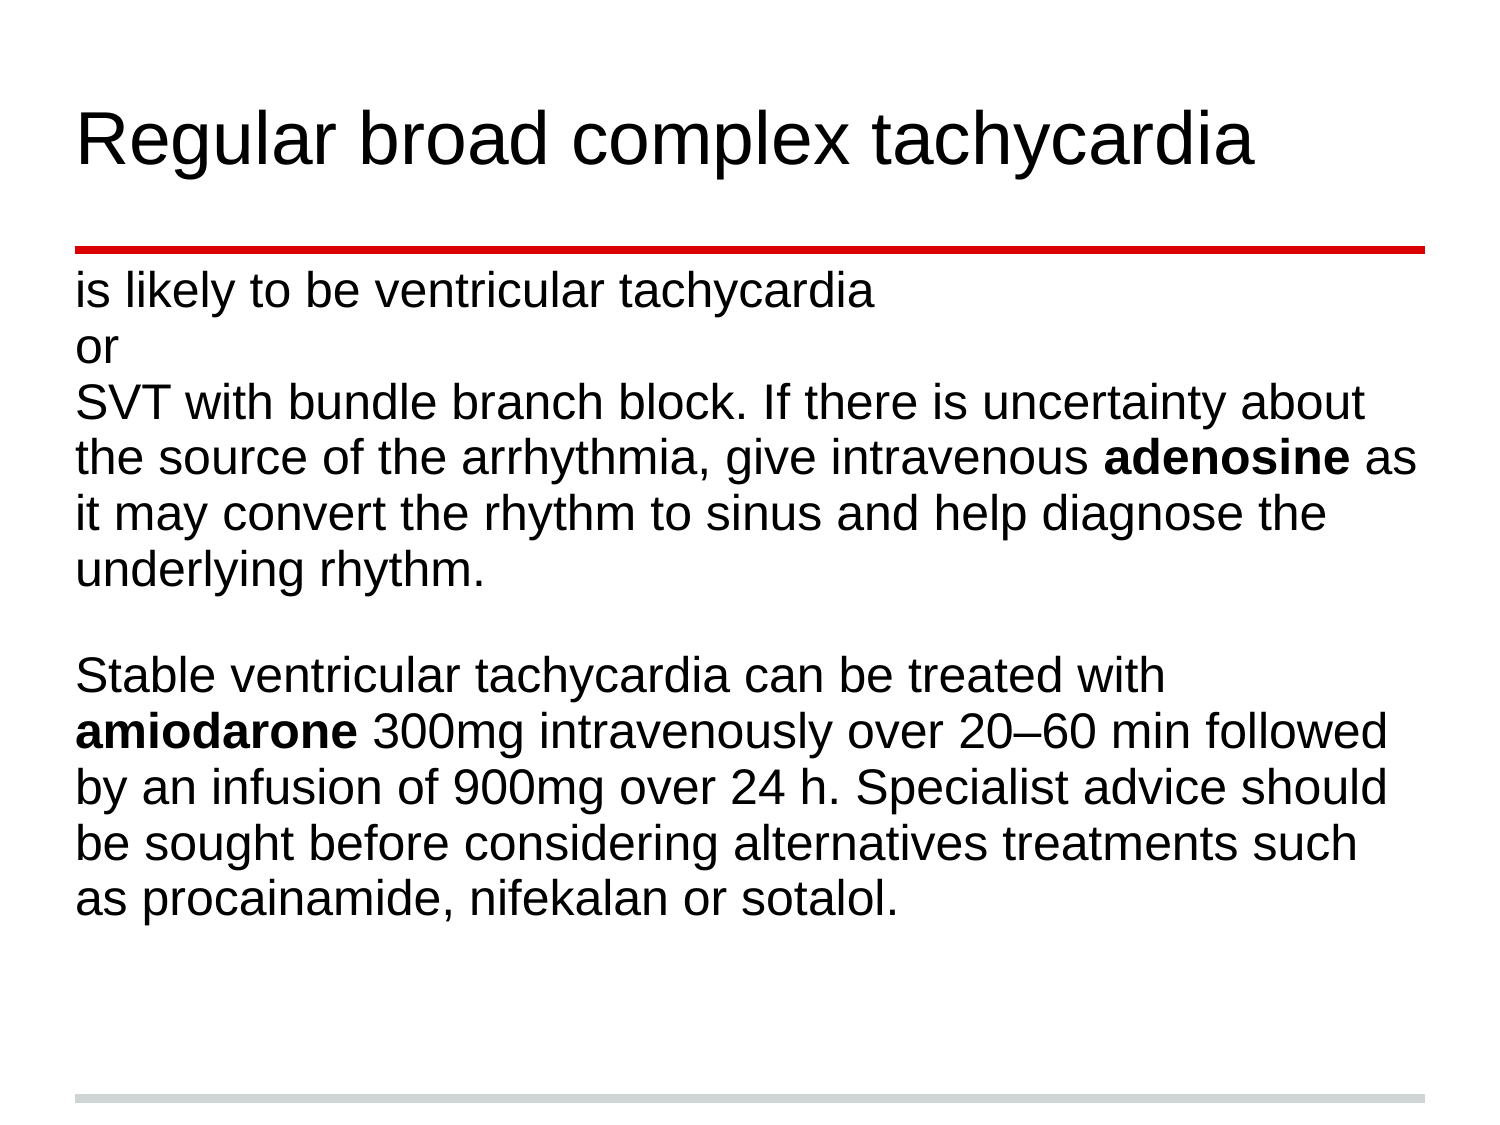

# Regular broad complex tachycardia
is likely to be ventricular tachycardia
or
SVT with bundle branch block. If there is uncertainty about the source of the arrhythmia, give intravenous adenosine as it may convert the rhythm to sinus and help diagnose the underlying rhythm.
Stable ventricular tachycardia can be treated with amiodarone 300mg intravenously over 20–60 min followed by an infusion of 900mg over 24 h. Specialist advice should be sought before considering alternatives treatments such as procainamide, nifekalan or sotalol.